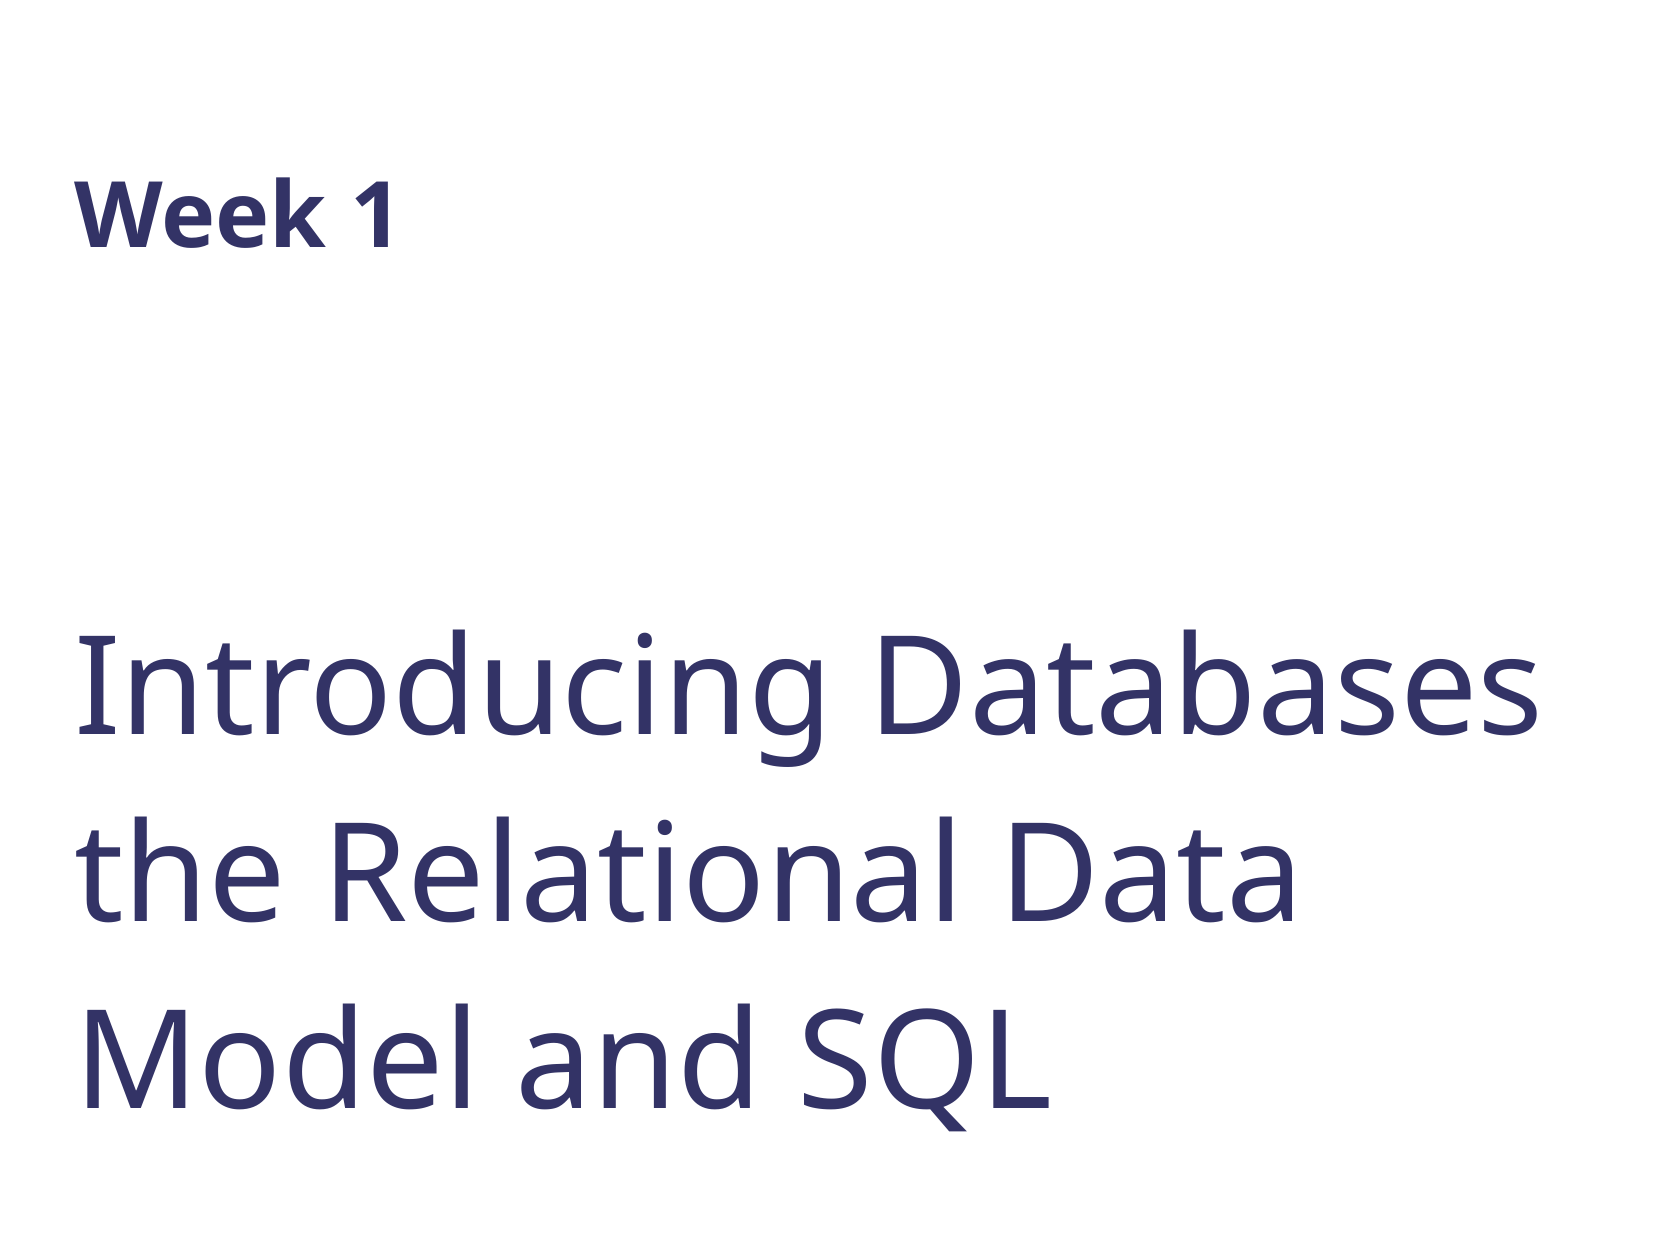

# Week 1 Introducing Databases the Relational Data Model and SQL